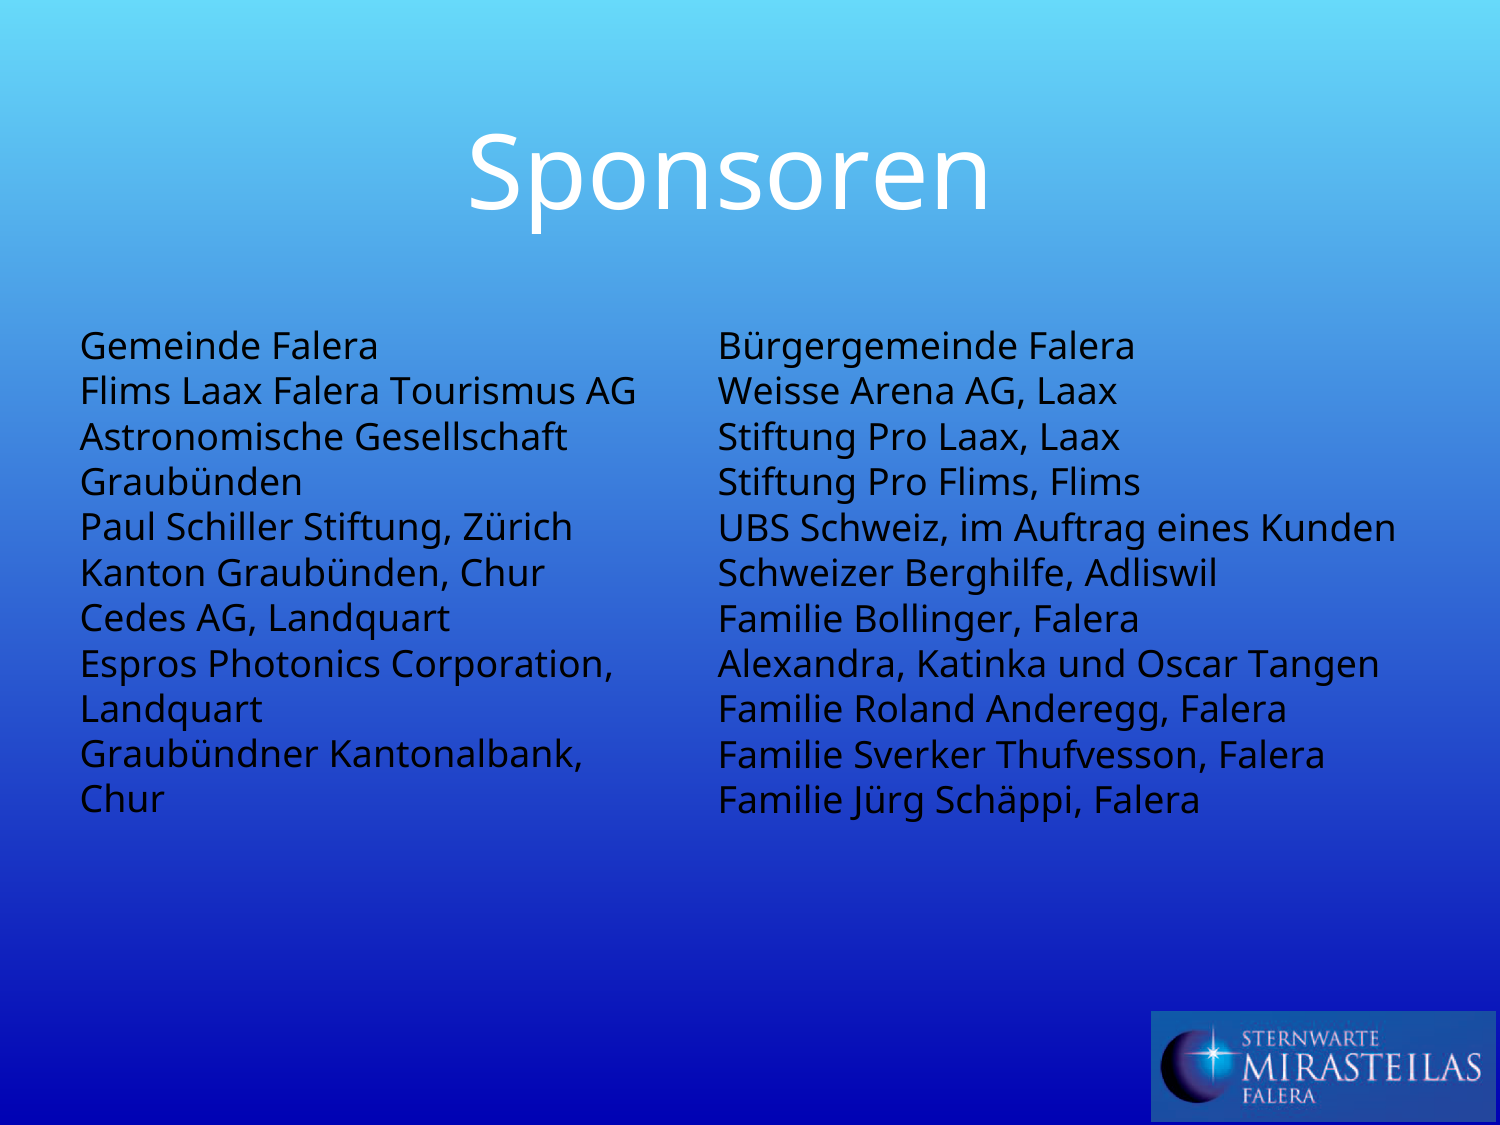

Sponsoren
Gemeinde Falera
Flims Laax Falera Tourismus AG
Astronomische Gesellschaft Graubünden
Paul Schiller Stiftung, Zürich
Kanton Graubünden, Chur
Cedes AG, Landquart
Espros Photonics Corporation, Landquart
Graubündner Kantonalbank, Chur
Bürgergemeinde Falera
Weisse Arena AG, Laax
Stiftung Pro Laax, Laax
Stiftung Pro Flims, Flims
UBS Schweiz, im Auftrag eines Kunden
Schweizer Berghilfe, Adliswil
Familie Bollinger, Falera
Alexandra, Katinka und Oscar Tangen
Familie Roland Anderegg, Falera
Familie Sverker Thufvesson, Falera
Familie Jürg Schäppi, Falera